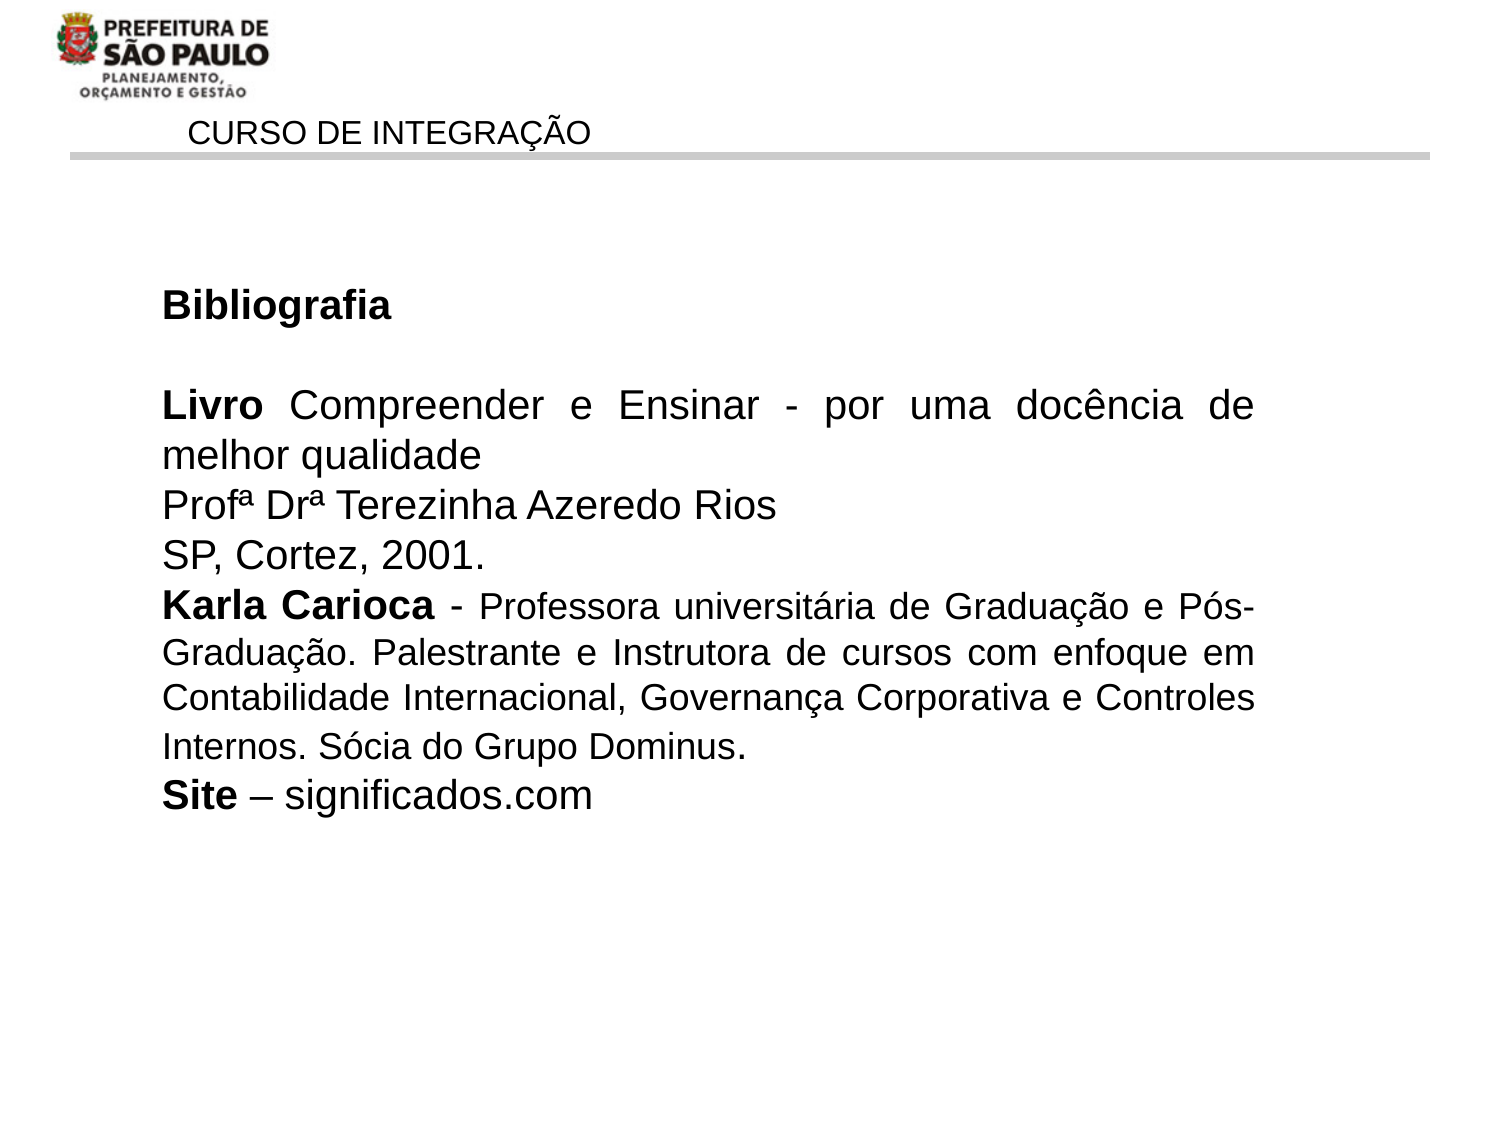

Bibliografia
Livro Compreender e Ensinar - por uma docência de melhor qualidade
Profª Drª Terezinha Azeredo Rios
SP, Cortez, 2001.
Karla Carioca - Professora universitária de Graduação e Pós-Graduação. Palestrante e Instrutora de cursos com enfoque em Contabilidade Internacional, Governança Corporativa e Controles Internos. Sócia do Grupo Dominus.
Site – significados.com